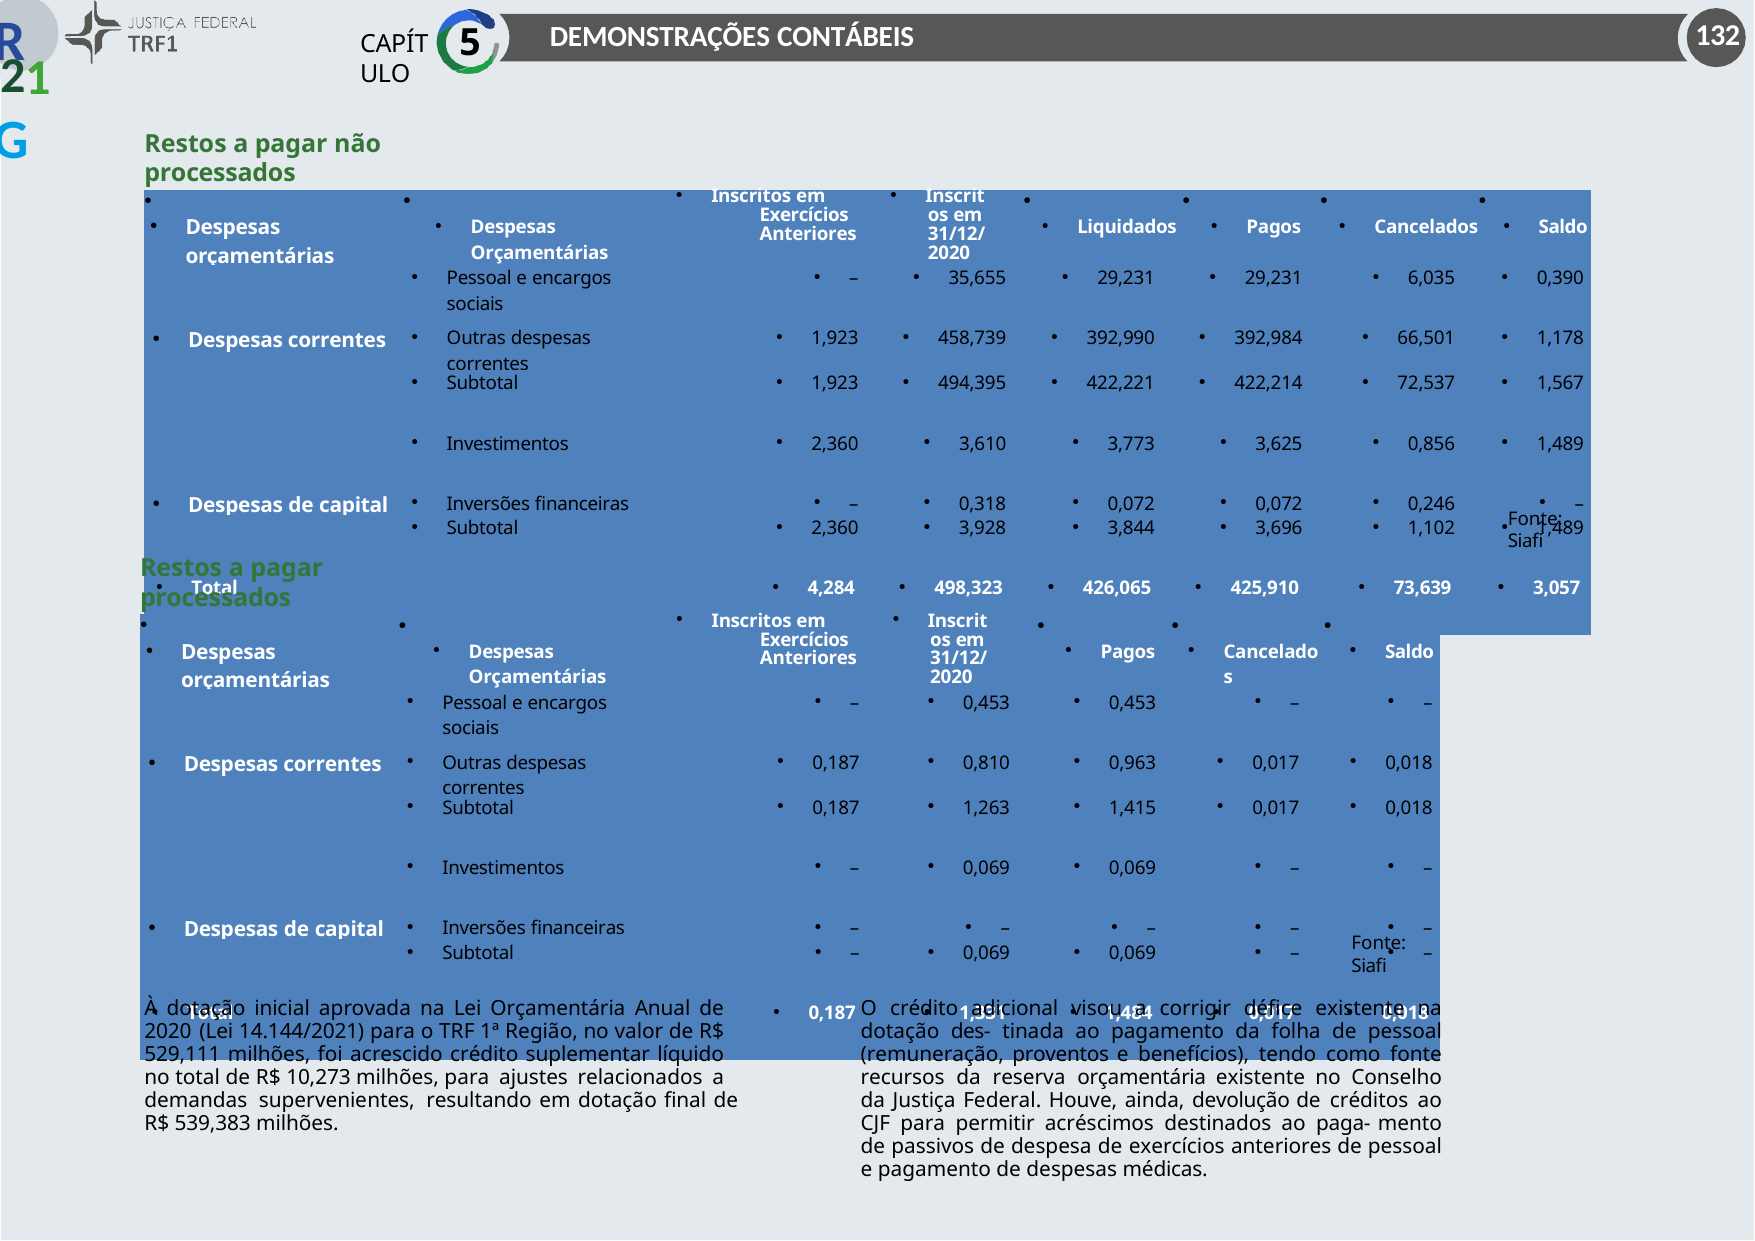

RG
132
21
DEMONSTRAÇÕES CONTÁBEIS
5
CAPÍTULO
Restos a pagar não processados
(Em R$ milhões)
| Despesas orçamentárias | Despesas Orçamentárias | Inscritos em Exercícios Anteriores | Inscritos em 31/12/2020 | Liquidados | Pagos | Cancelados | Saldo |
| --- | --- | --- | --- | --- | --- | --- | --- |
| | Pessoal e encargos sociais | – | 35,655 | 29,231 | 29,231 | 6,035 | 0,390 |
| Despesas correntes | Outras despesas correntes | 1,923 | 458,739 | 392,990 | 392,984 | 66,501 | 1,178 |
| | Subtotal | 1,923 | 494,395 | 422,221 | 422,214 | 72,537 | 1,567 |
| | Investimentos | 2,360 | 3,610 | 3,773 | 3,625 | 0,856 | 1,489 |
| Despesas de capital | Inversões financeiras | – | 0,318 | 0,072 | 0,072 | 0,246 | – |
| | Subtotal | 2,360 | 3,928 | 3,844 | 3,696 | 1,102 | 1,489 |
| Total | | 4,284 | 498,323 | 426,065 | 425,910 | 73,639 | 3,057 |
Fonte: Siafi
Restos a pagar processados
(Em R$ milhões)
| Despesas orçamentárias | Despesas Orçamentárias | Inscritos em Exercícios Anteriores | Inscritos em 31/12/2020 | Pagos | Cancelados | Saldo |
| --- | --- | --- | --- | --- | --- | --- |
| | Pessoal e encargos sociais | – | 0,453 | 0,453 | – | – |
| Despesas correntes | Outras despesas correntes | 0,187 | 0,810 | 0,963 | 0,017 | 0,018 |
| | Subtotal | 0,187 | 1,263 | 1,415 | 0,017 | 0,018 |
| | Investimentos | – | 0,069 | 0,069 | – | – |
| Despesas de capital | Inversões financeiras | – | – | – | – | – |
| | Subtotal | – | 0,069 | 0,069 | – | – |
| Total | | 0,187 | 1,331 | 1,484 | 0,017 | 0,018 |
Fonte: Siafi
À dotação inicial aprovada na Lei Orçamentária Anual de 2020 (Lei 14.144/2021) para o TRF 1ª Região, no valor de R$ 529,111 milhões, foi acrescido crédito suplementar líquido no total de R$ 10,273 milhões, para ajustes relacionados a demandas supervenientes, resultando em dotação final de R$ 539,383 milhões.
O crédito adicional visou a corrigir défice existente na dotação des- tinada ao pagamento da folha de pessoal (remuneração, proventos e benefícios), tendo como fonte recursos da reserva orçamentária existente no Conselho da Justiça Federal. Houve, ainda, devolução de créditos ao CJF para permitir acréscimos destinados ao paga- mento de passivos de despesa de exercícios anteriores de pessoal e pagamento de despesas médicas.